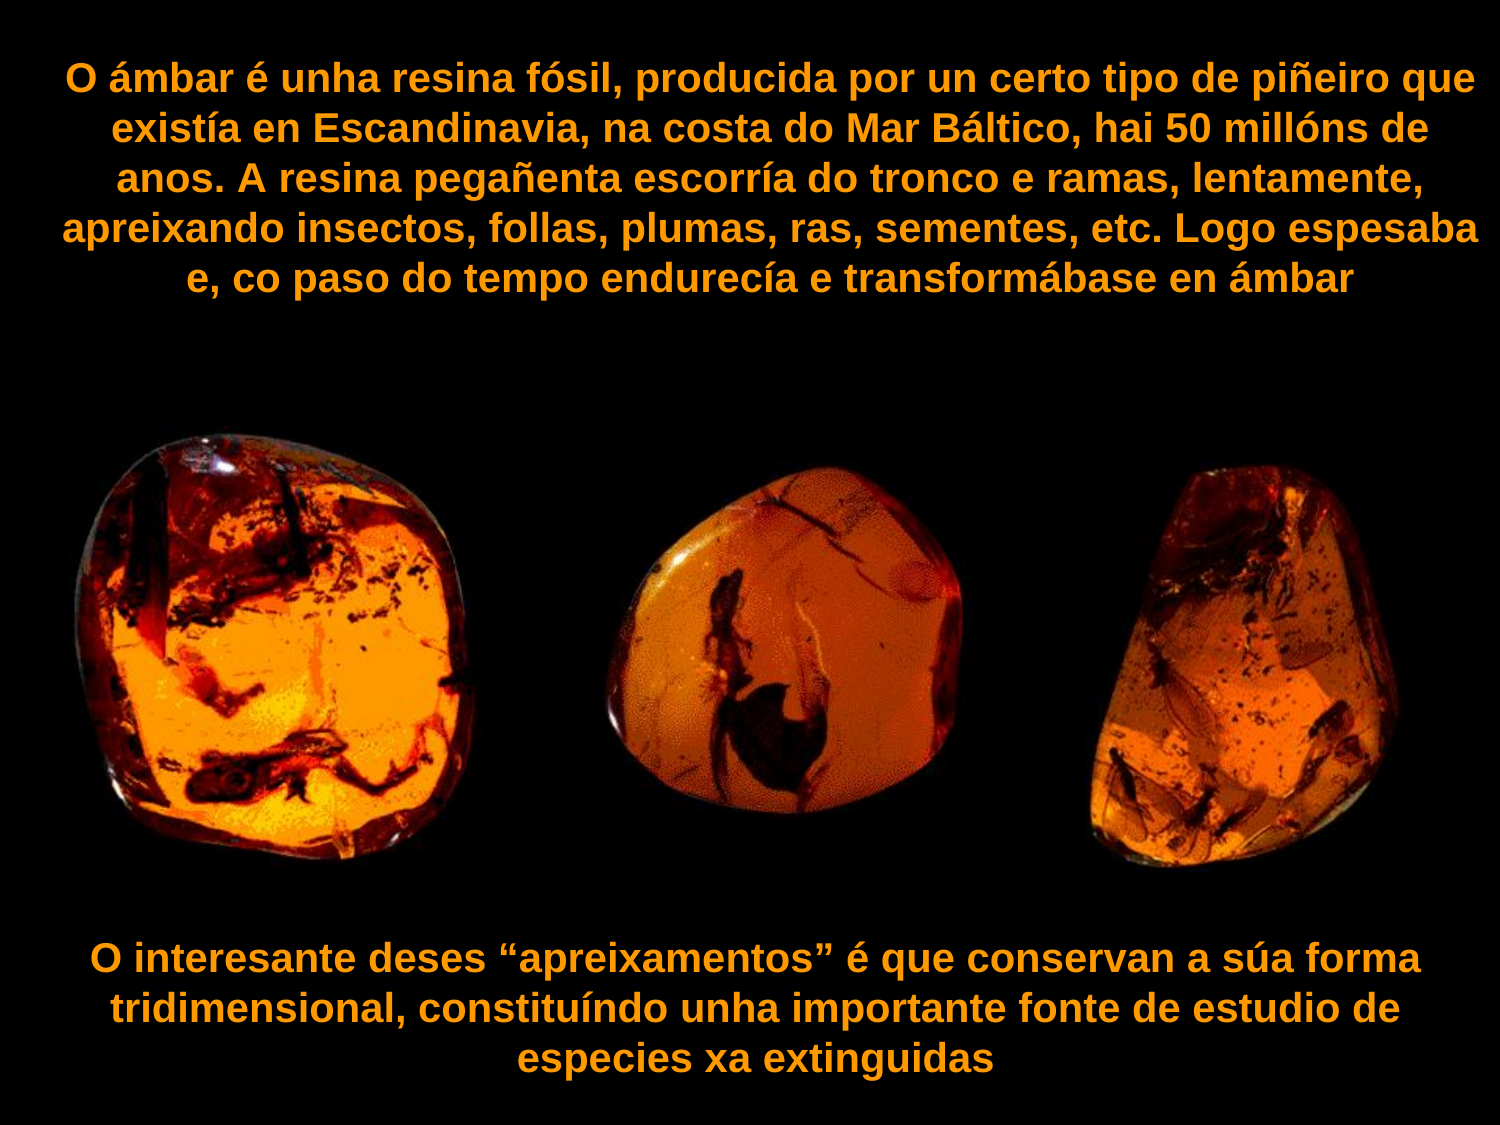

O ámbar é unha resina fósil, producida por un certo tipo de piñeiro que existía en Escandinavia, na costa do Mar Báltico, hai 50 millóns de anos. A resina pegañenta escorría do tronco e ramas, lentamente, apreixando insectos, follas, plumas, ras, sementes, etc. Logo espesaba e, co paso do tempo endurecía e transformábase en ámbar
O interesante deses “apreixamentos” é que conservan a súa forma tridimensional, constituíndo unha importante fonte de estudio de especies xa extinguidas